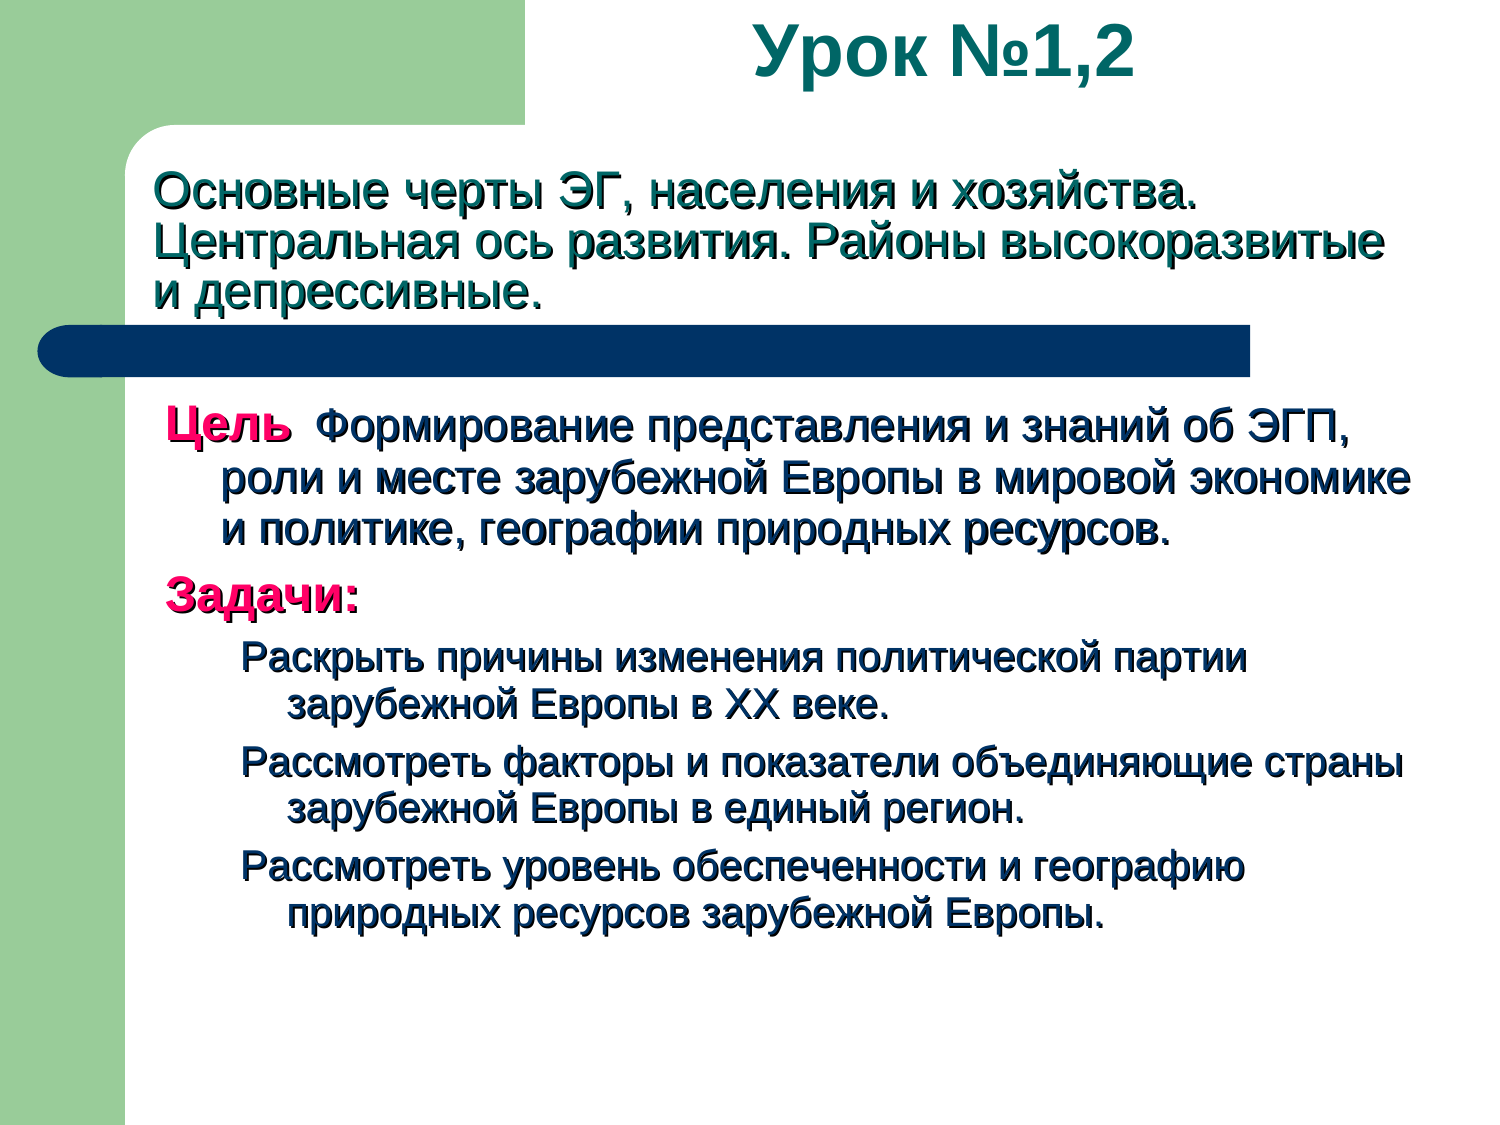

# Урок №1,2 Основные черты ЭГ, населения и хозяйства. Центральная ось развития. Районы высокоразвитые и депрессивные.
Цель	Формирование представления и знаний об ЭГП, роли и месте зарубежной Европы в мировой экономике и политике, географии природных ресурсов.
Задачи:
Раскрыть причины изменения политической партии зарубежной Европы в XX веке.
Рассмотреть факторы и показатели объединяющие страны зарубежной Европы в единый регион.
Рассмотреть уровень обеспеченности и географию природных ресурсов зарубежной Европы.